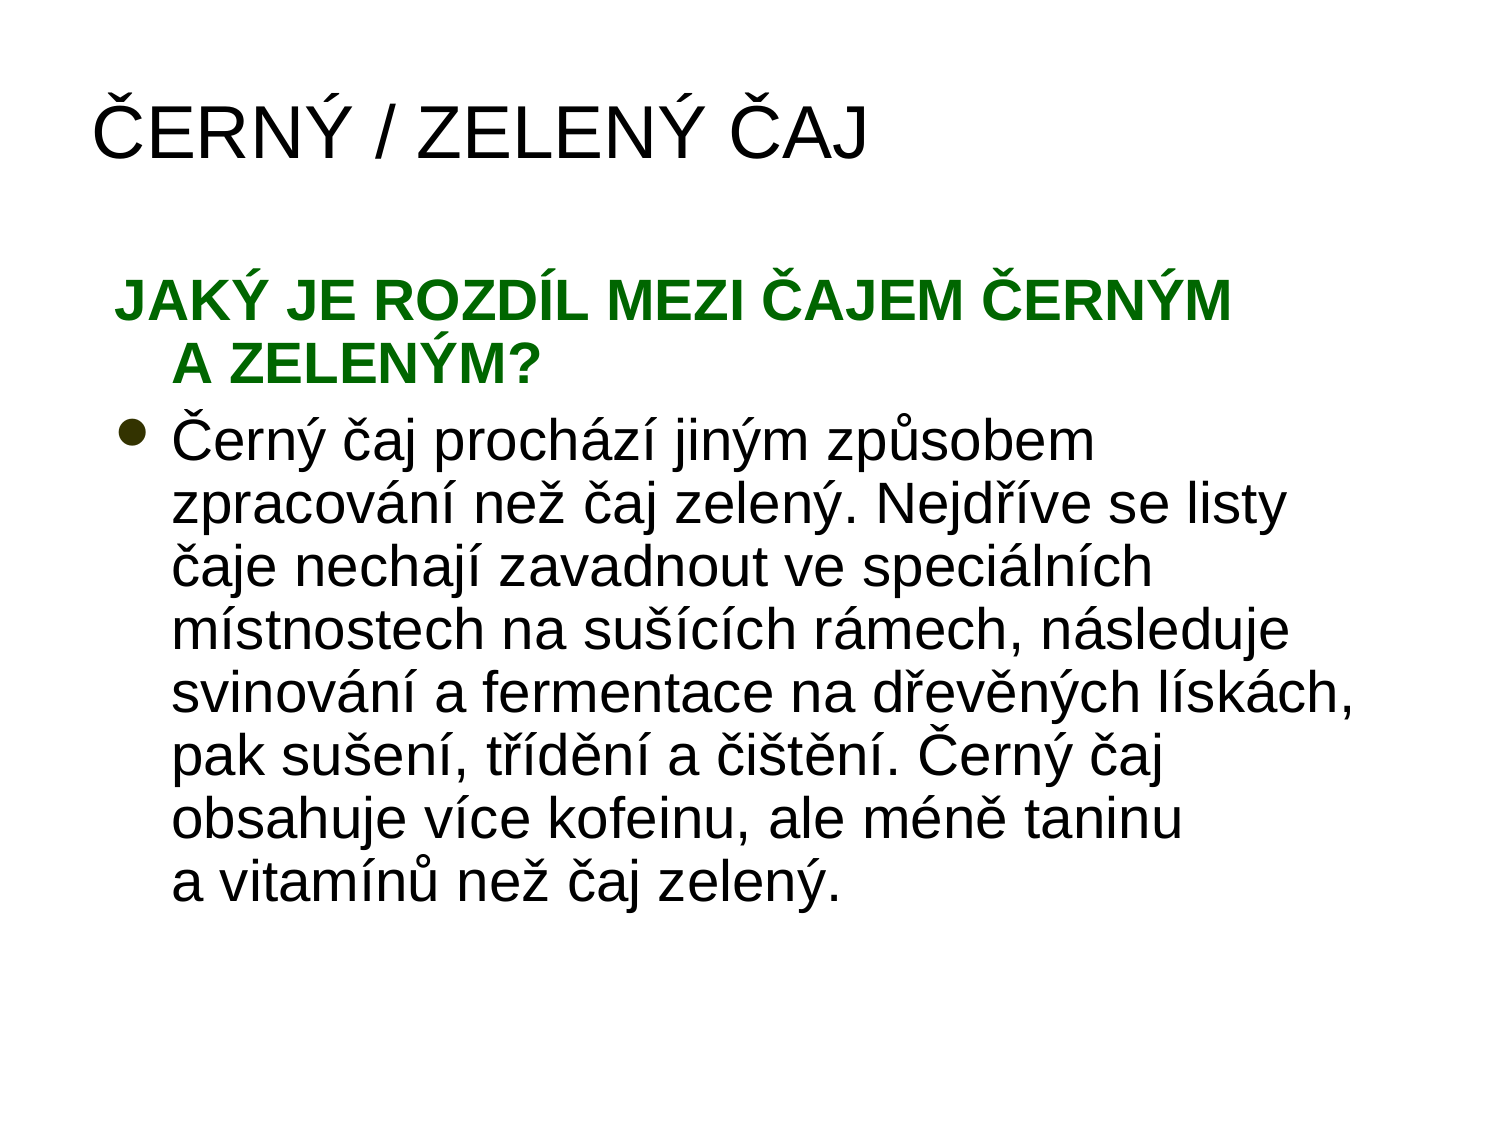

# ČERNÝ / ZELENÝ ČAJ
JAKÝ JE ROZDÍL MEZI ČAJEM ČERNÝM
A ZELENÝM?
Černý čaj prochází jiným způsobem zpracování než čaj zelený. Nejdříve se listy čaje nechají zavadnout ve speciálních místnostech na sušících rámech, následuje svinování a fermentace na dřevěných lískách, pak sušení, třídění a čištění. Černý čaj obsahuje více kofeinu, ale méně taninu a vitamínů než čaj zelený.